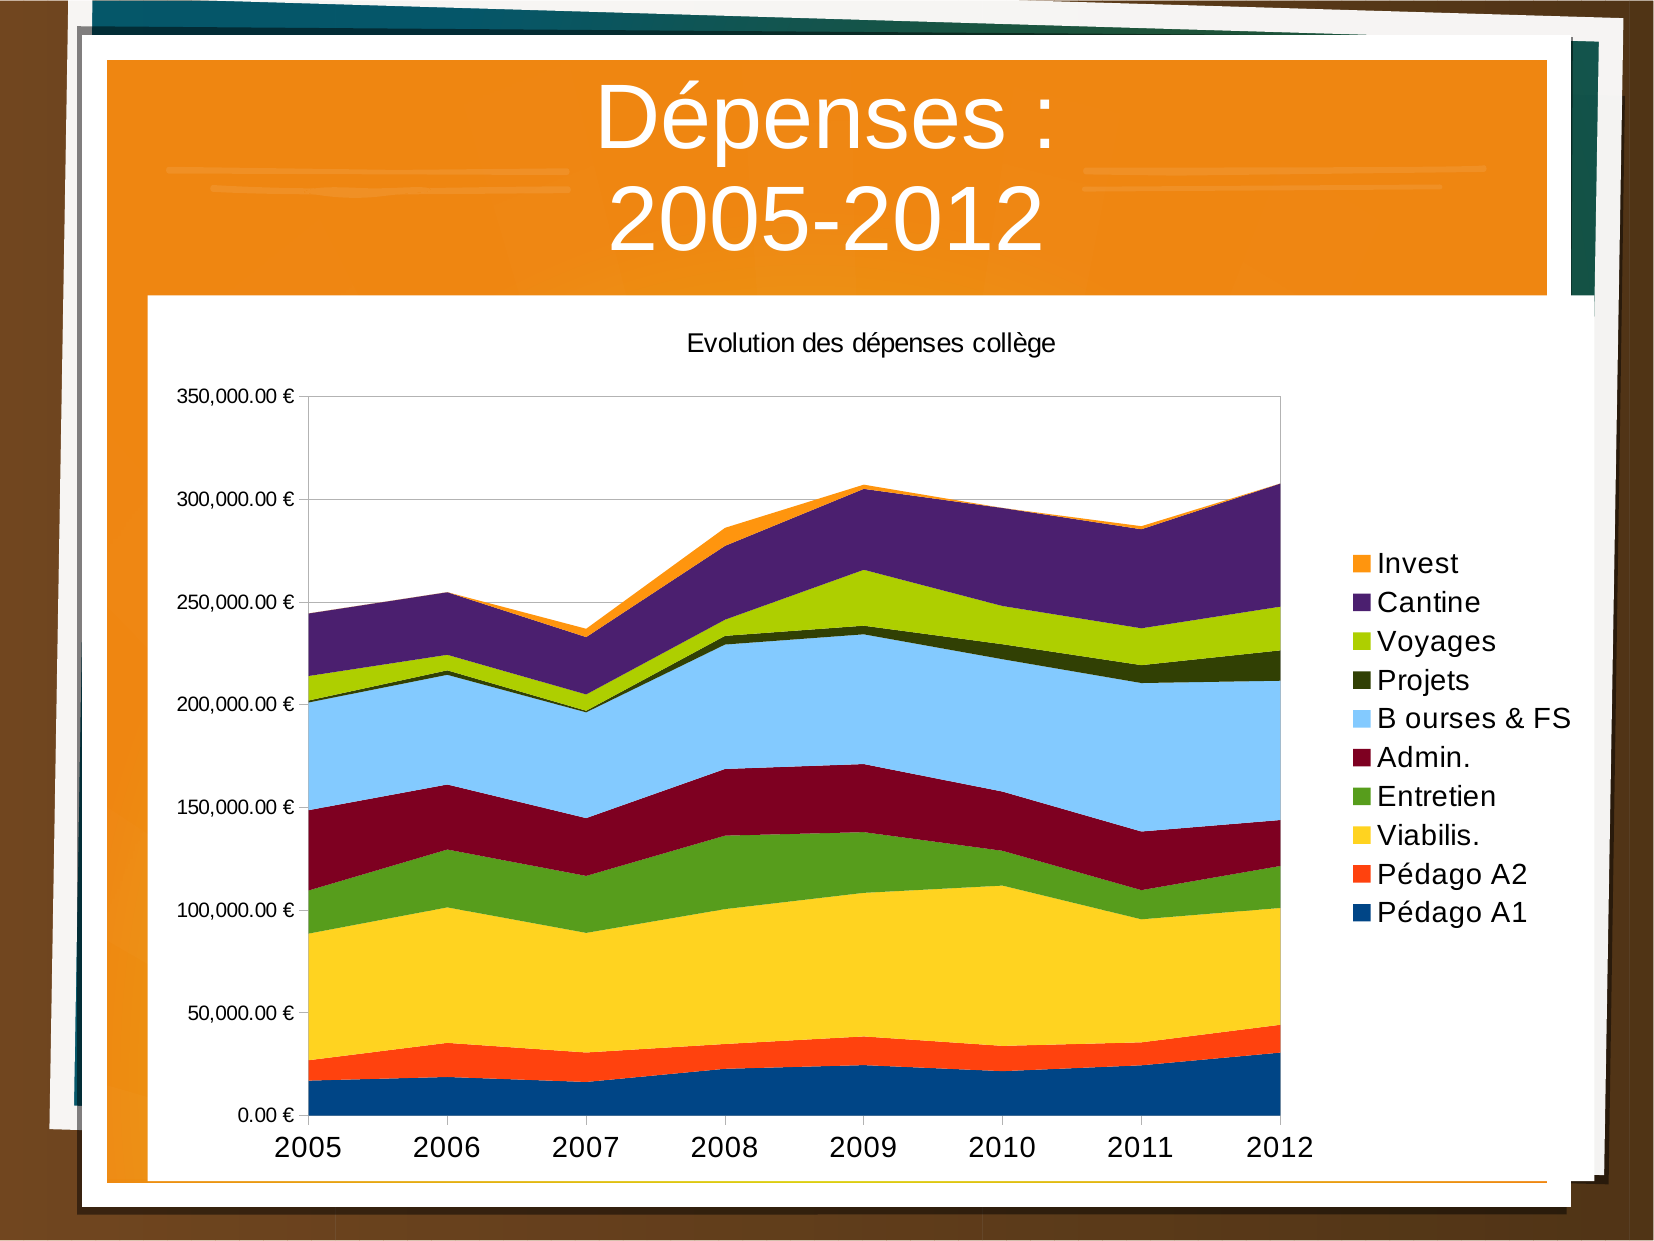

# Dépenses : 2005-2012
### Chart: Evolution des dépenses collège
| Category | Pédago A1 | Pédago A2 | Viabilis. | Entretien | Admin. | B ourses & FS | Projets | Voyages | Cantine | Invest |
|---|---|---|---|---|---|---|---|---|---|---|
| 2005 | 17082.26 | 9906.96 | 61618.21 | 20982.4 | 39074.45 | 52407.47 | 987.2 | 11931.65 | 30416.31 | 0.0 |
| 2006 | 18828.07 | 16624.95 | 65911.37 | 28155.78 | 31655.53 | 53381.09 | 2186.03 | 7551.8 | 30453.88 | 0.0 |
| 2007 | 16415.03 | 14354.07 | 58174.17 | 27746.48 | 28119.08 | 51501.17 | 778.15 | 7931.44 | 27893.68 | 4060.8 |
| 2008 | 22837.11 | 12059.52 | 65641.01 | 35732.96 | 32464.06 | 60566.97 | 4219.26 | 7860.4 | 35918.96 | 8782.28999999999 |
| 2009 | 24598.0 | 13990.75 | 69854.21 | 29527.87 | 33147.83 | 63145.18 | 4203.7 | 27200.57 | 39375.79 | 2025.4 |
| 2010 | 21673.11 | 12311.35 | 77976.0 | 16945.34 | 28797.4 | 64434.11 | 7302.24 | 18600.17 | 47691.68 | 0.0 |
| 2011 | 24539.77 | 11154.08 | 59862.19 | 14189.38 | 28531.5 | 72290.39 | 8688.4 | 17949.23 | 48170.03 | 1500.0 |
| 2012 | 30716.42 | 13534.84 | 56823.0 | 20423.51 | 22367.87 | 67809.19 | 14770.05 | 21282.67 | 59892.86 | 0.0 |